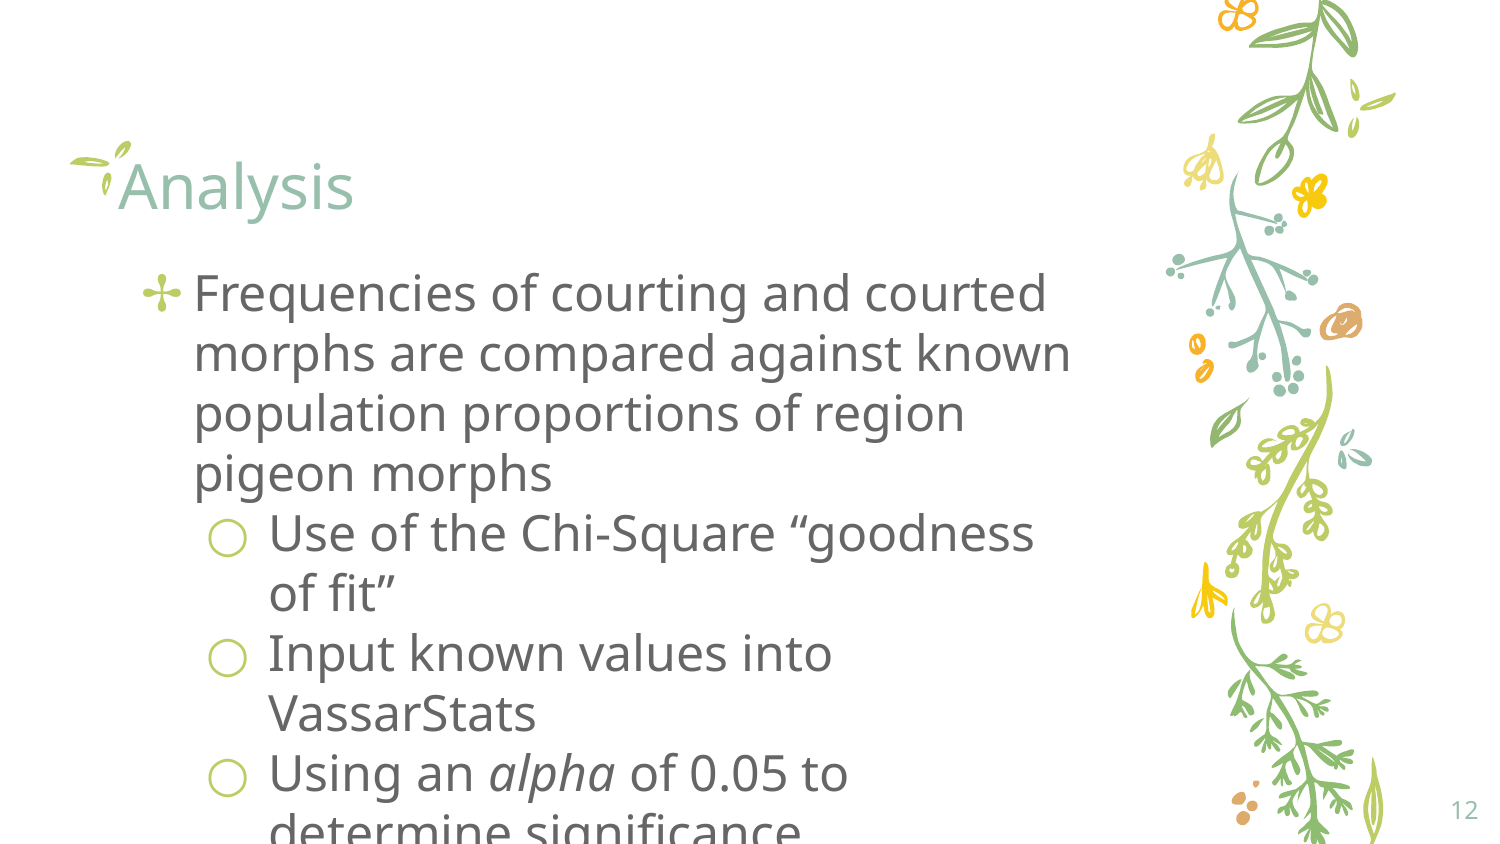

# Analysis
Frequencies of courting and courted morphs are compared against known population proportions of region pigeon morphs
Use of the Chi-Square “goodness of fit”
Input known values into VassarStats
Using an alpha of 0.05 to determine significance